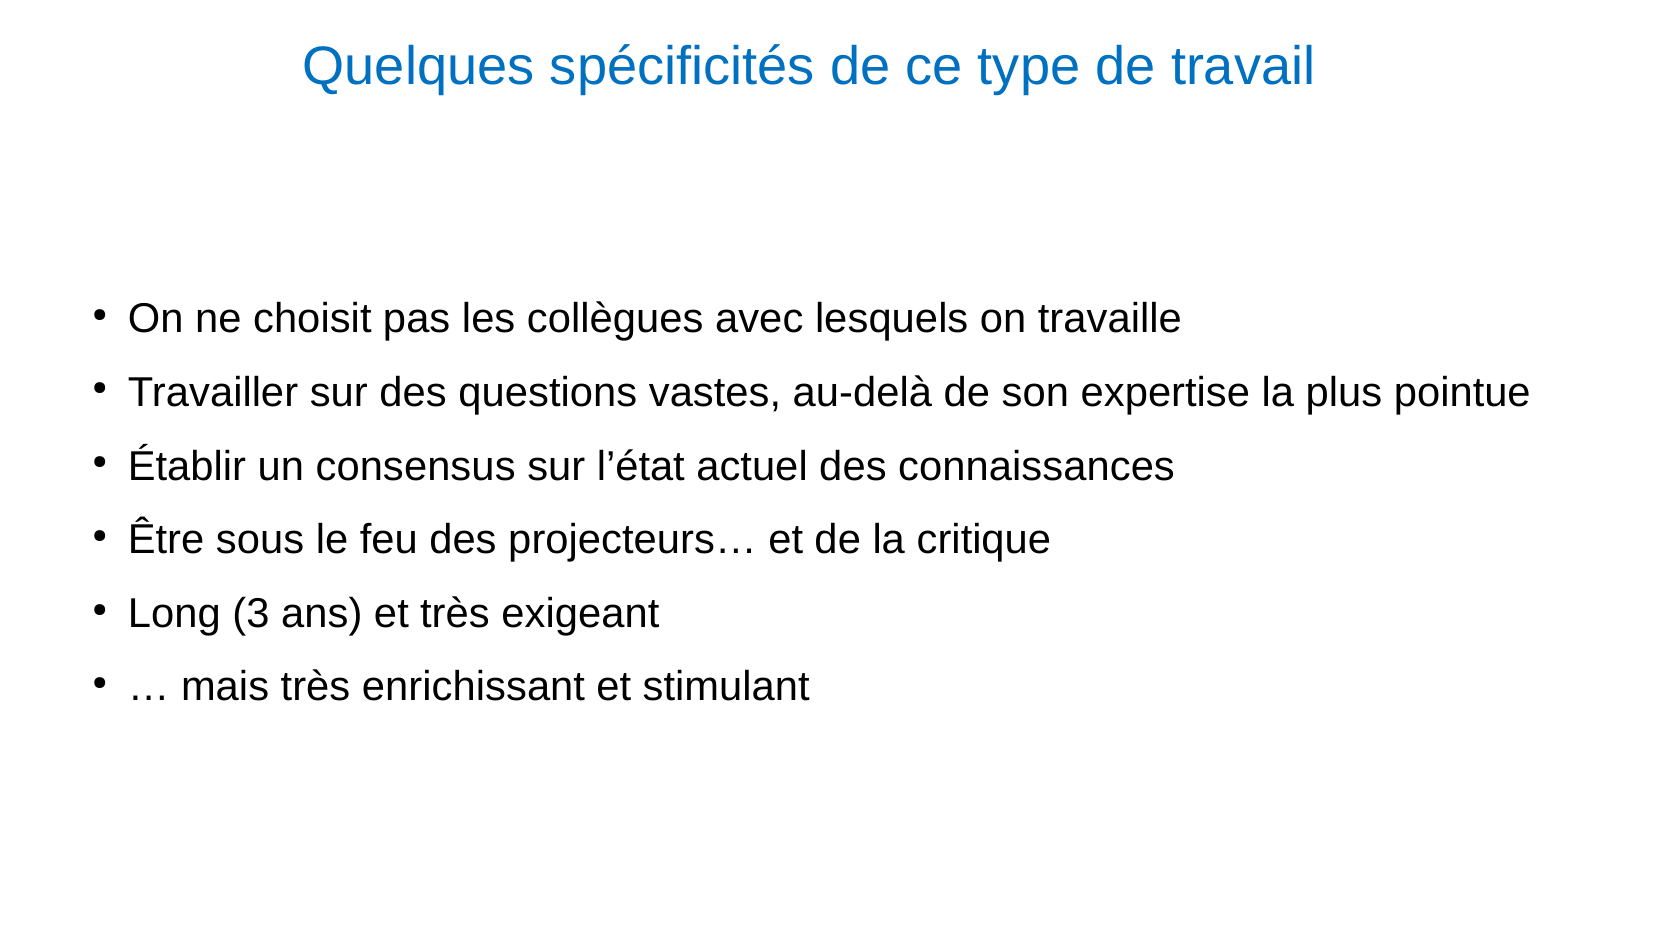

Quelques spécificités de ce type de travail
On ne choisit pas les collègues avec lesquels on travaille
Travailler sur des questions vastes, au-delà de son expertise la plus pointue
Établir un consensus sur l’état actuel des connaissances
Être sous le feu des projecteurs… et de la critique
Long (3 ans) et très exigeant
… mais très enrichissant et stimulant